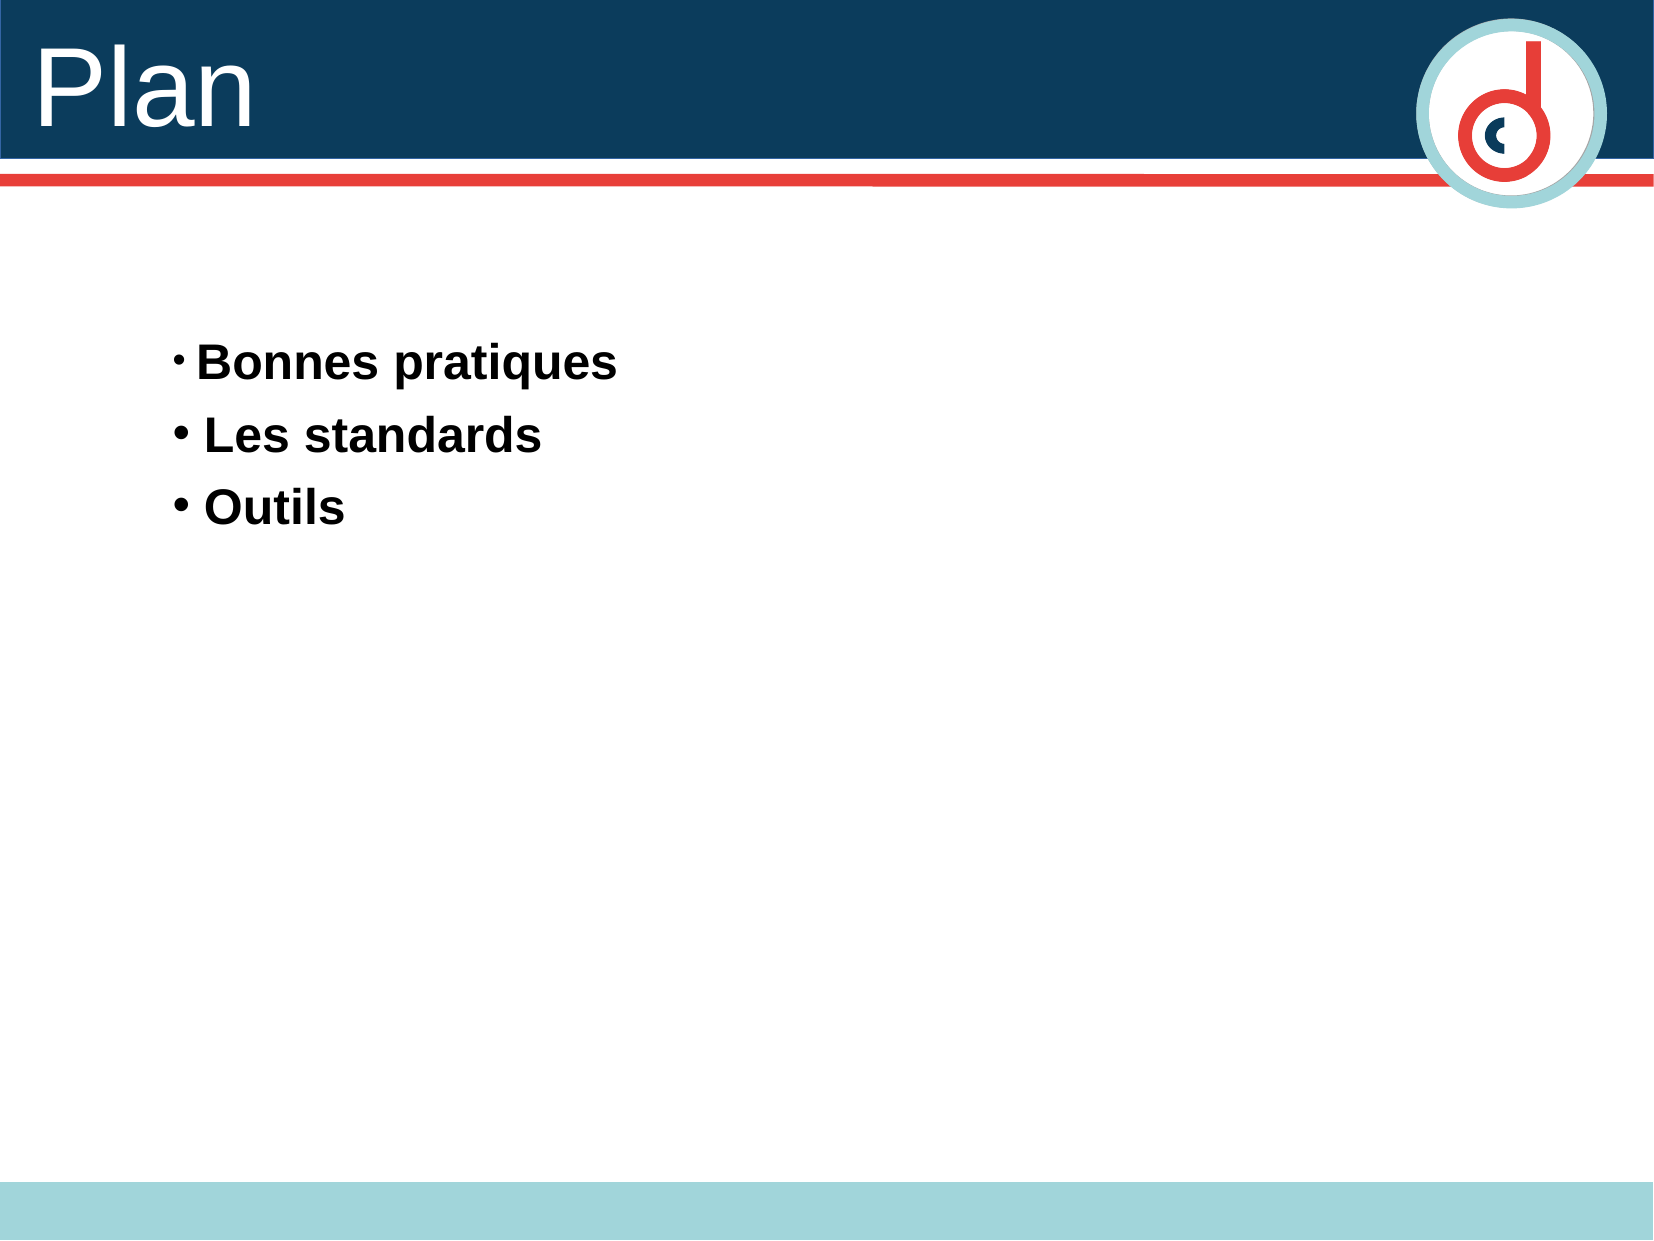

# Plan
 Bonnes pratiques
 Les standards
 Outils